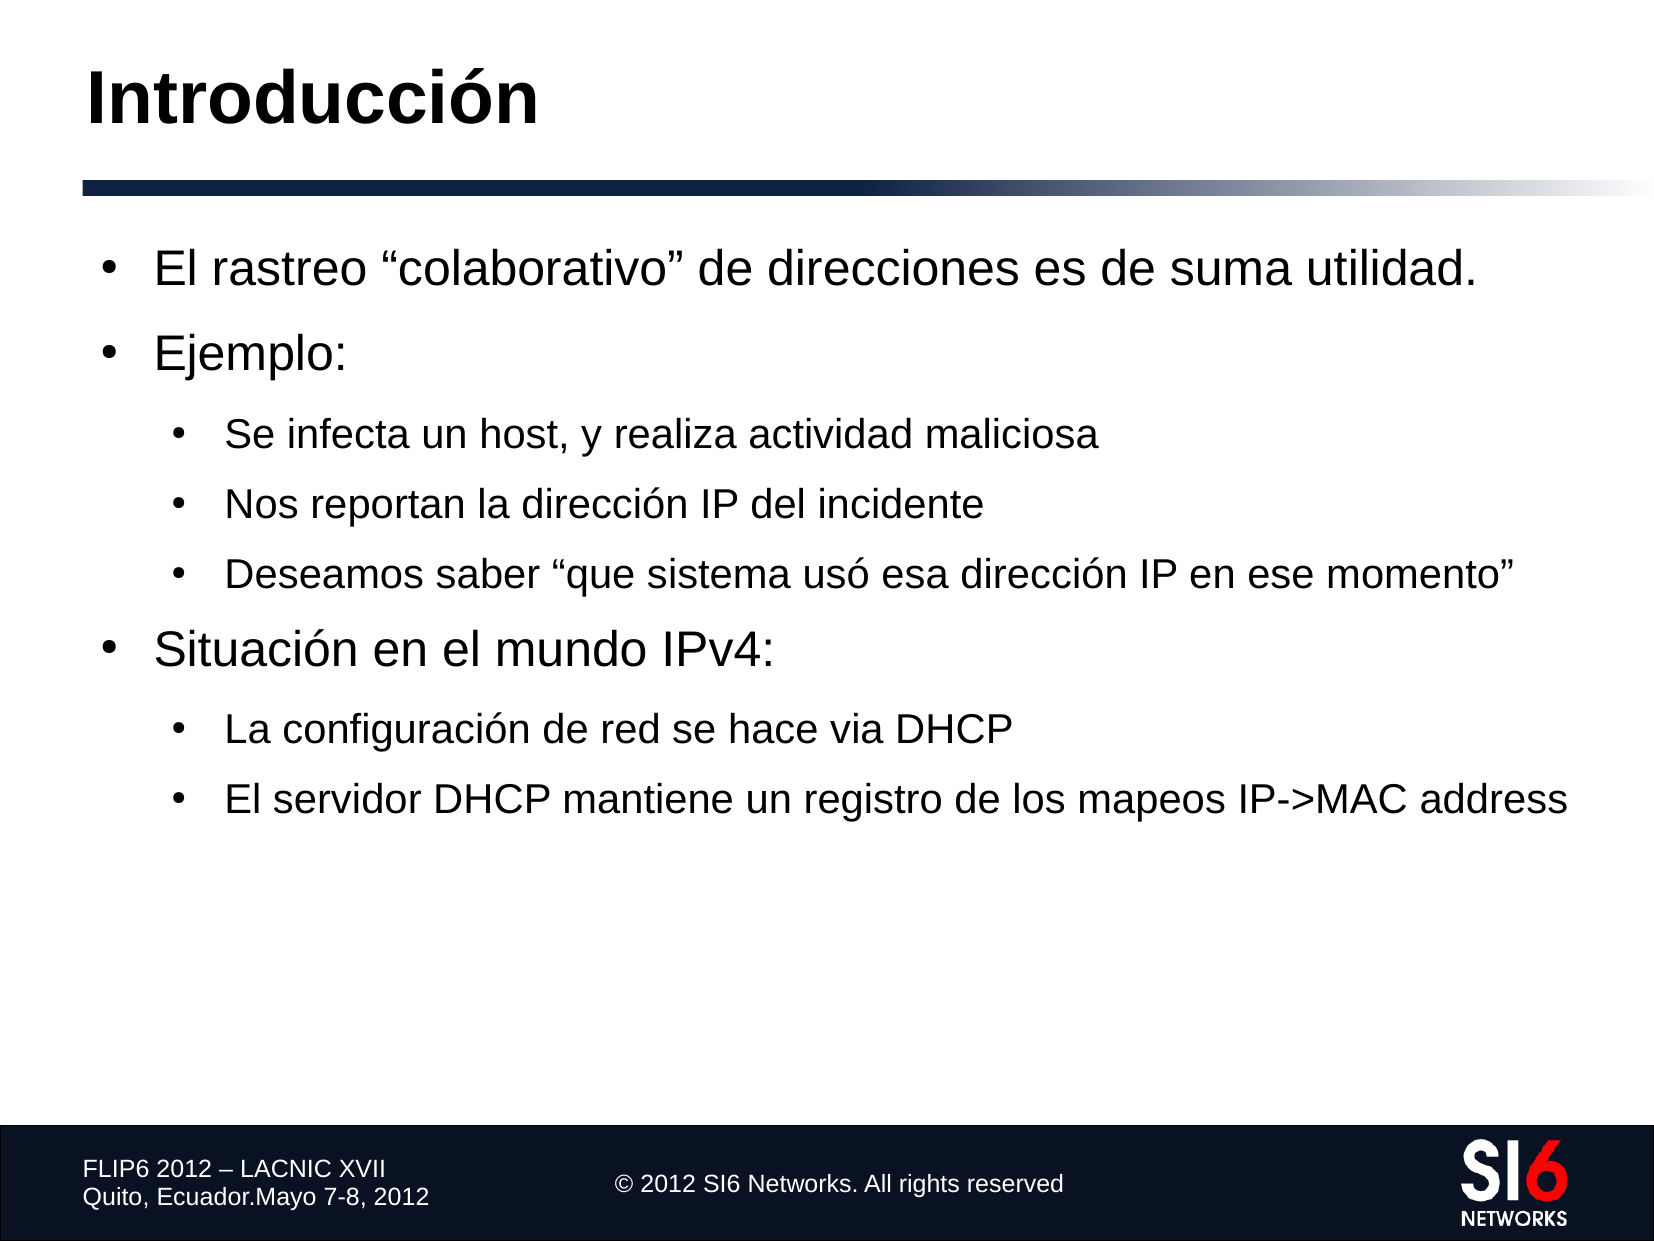

# Introducción
El rastreo “colaborativo” de direcciones es de suma utilidad.
Ejemplo:
Se infecta un host, y realiza actividad maliciosa
Nos reportan la dirección IP del incidente
Deseamos saber “que sistema usó esa dirección IP en ese momento”
Situación en el mundo IPv4:
La configuración de red se hace via DHCP
El servidor DHCP mantiene un registro de los mapeos IP->MAC address